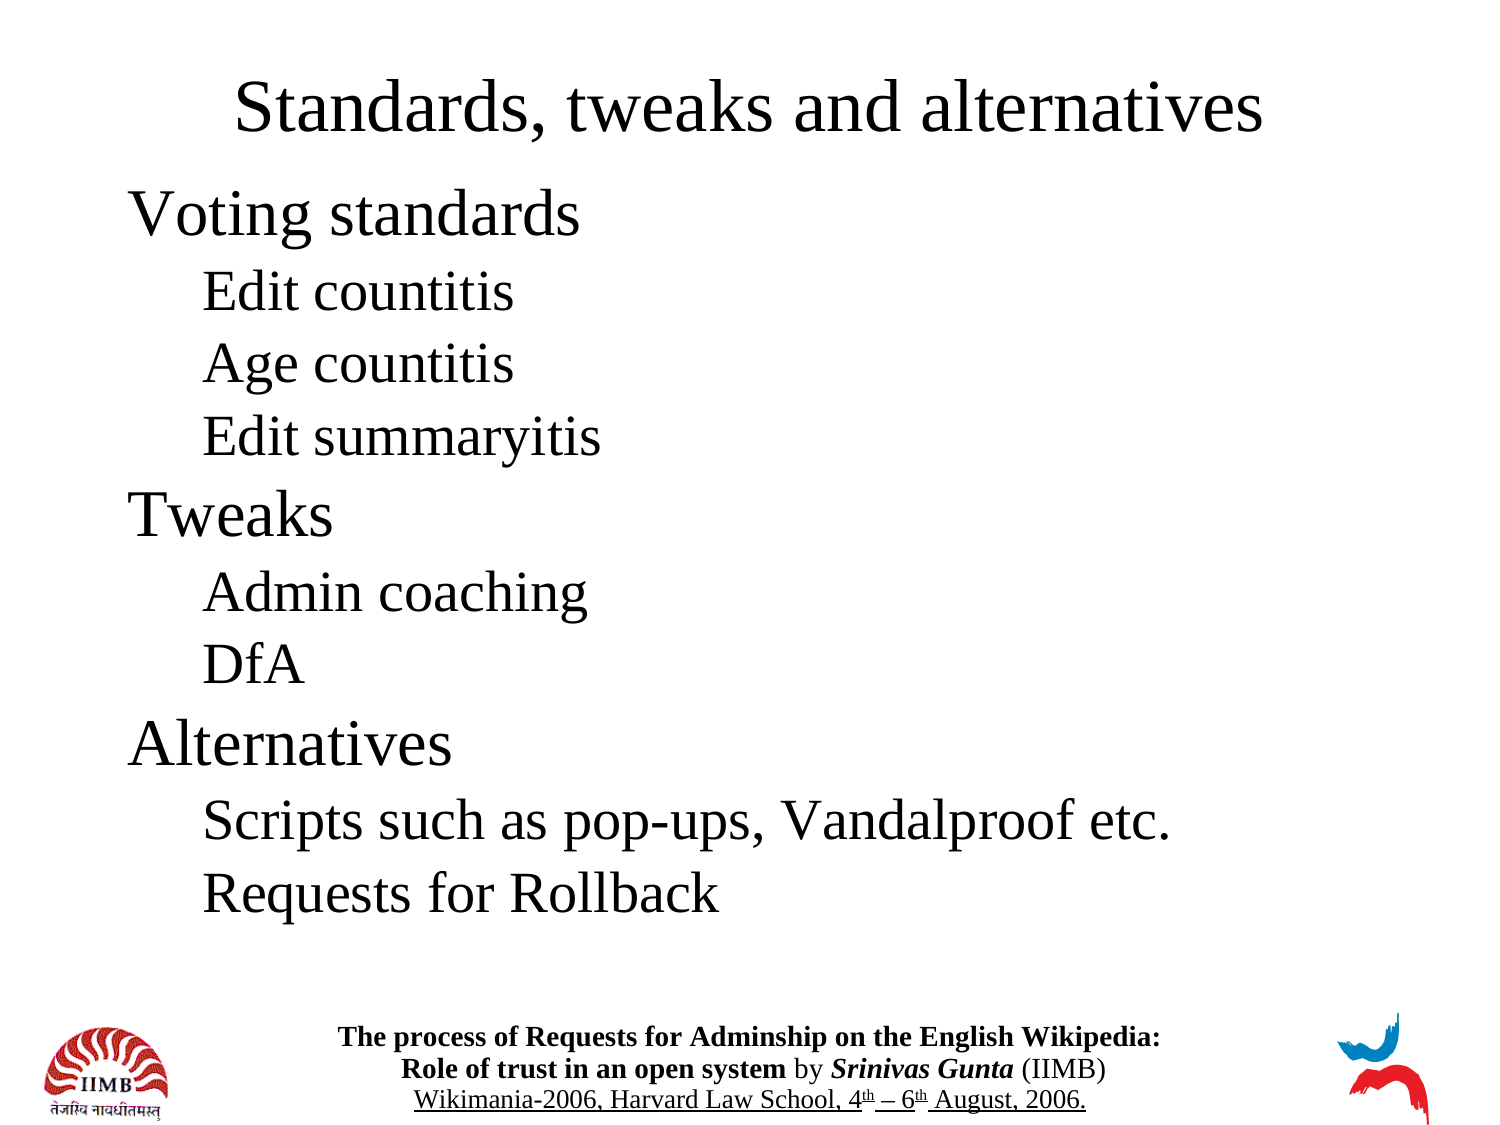

# Standards, tweaks and alternatives
Voting standards
Edit countitis
Age countitis
Edit summaryitis
Tweaks
Admin coaching
DfA
Alternatives
Scripts such as pop-ups, Vandalproof etc.
Requests for Rollback